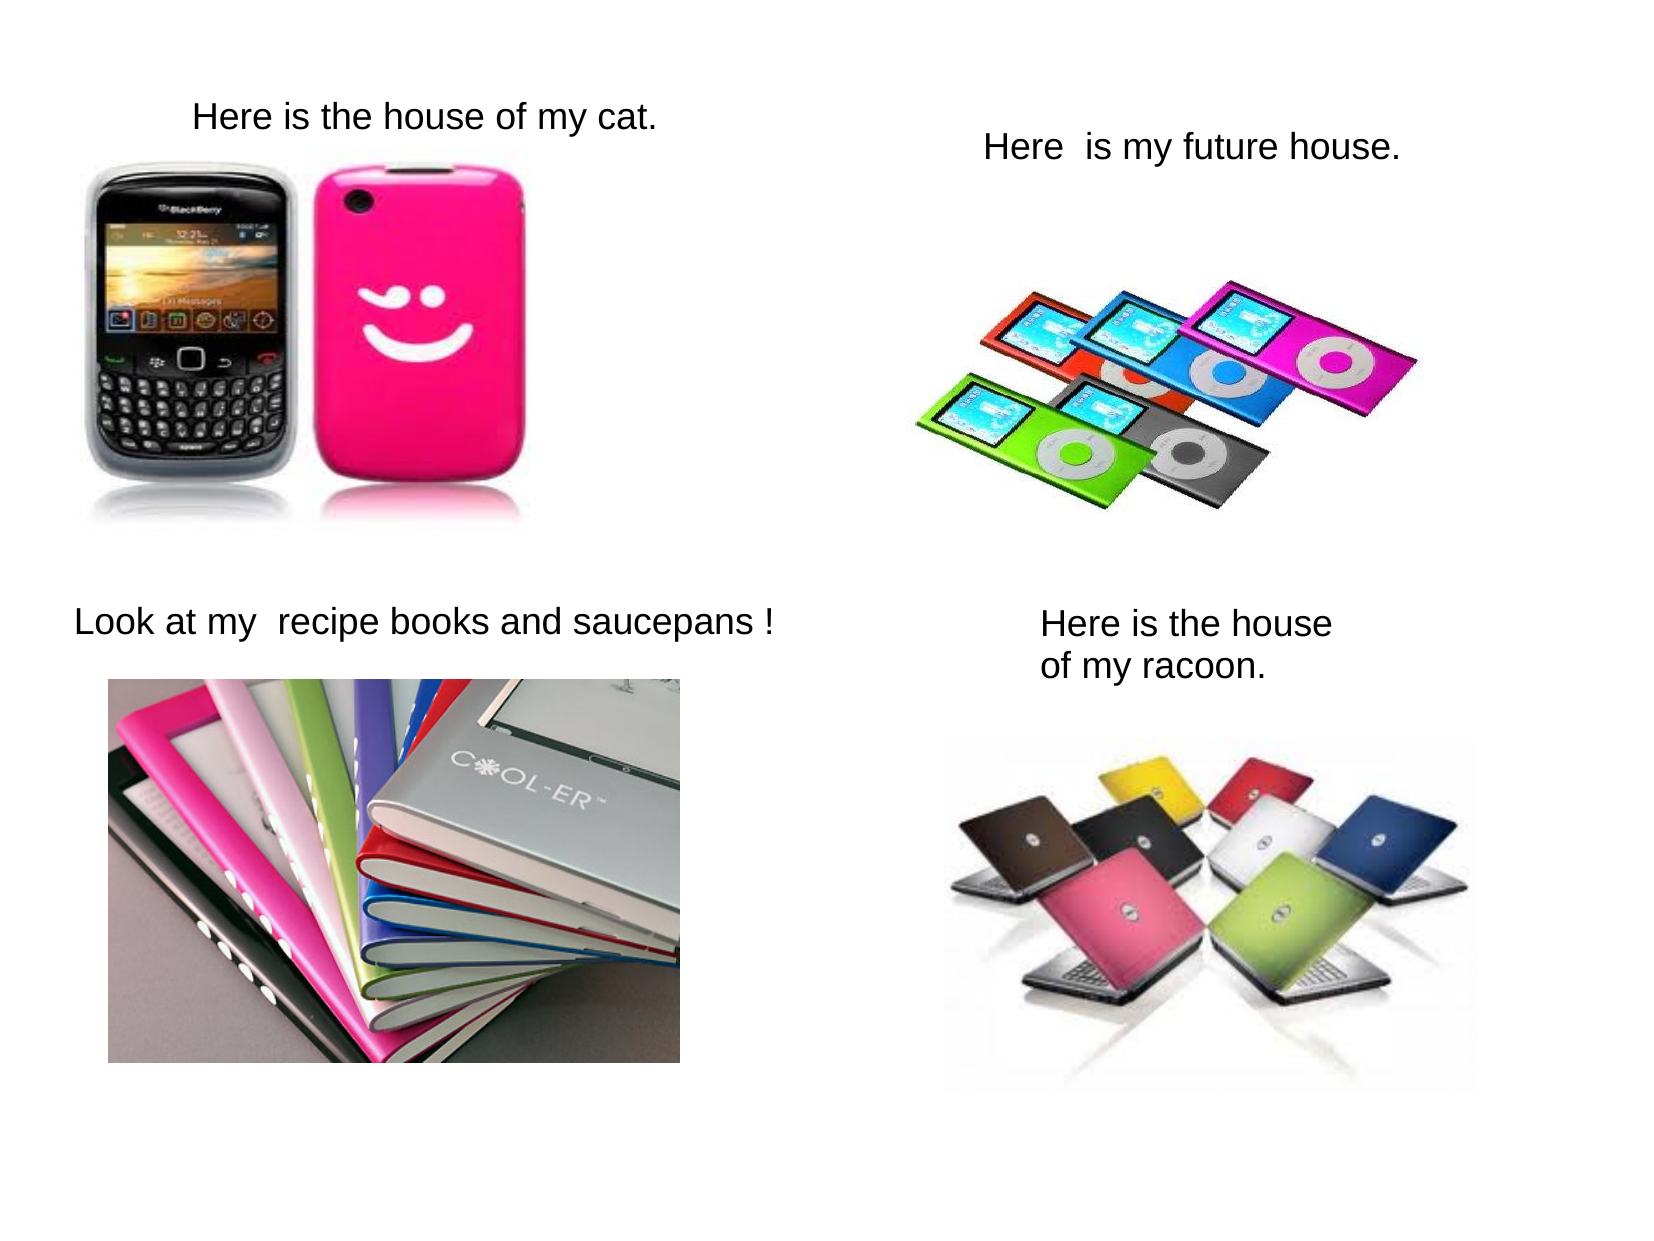

Here is the house of my cat.
Here is my future house.
Look at my recipe books and saucepans !
Here is the house
of my racoon.